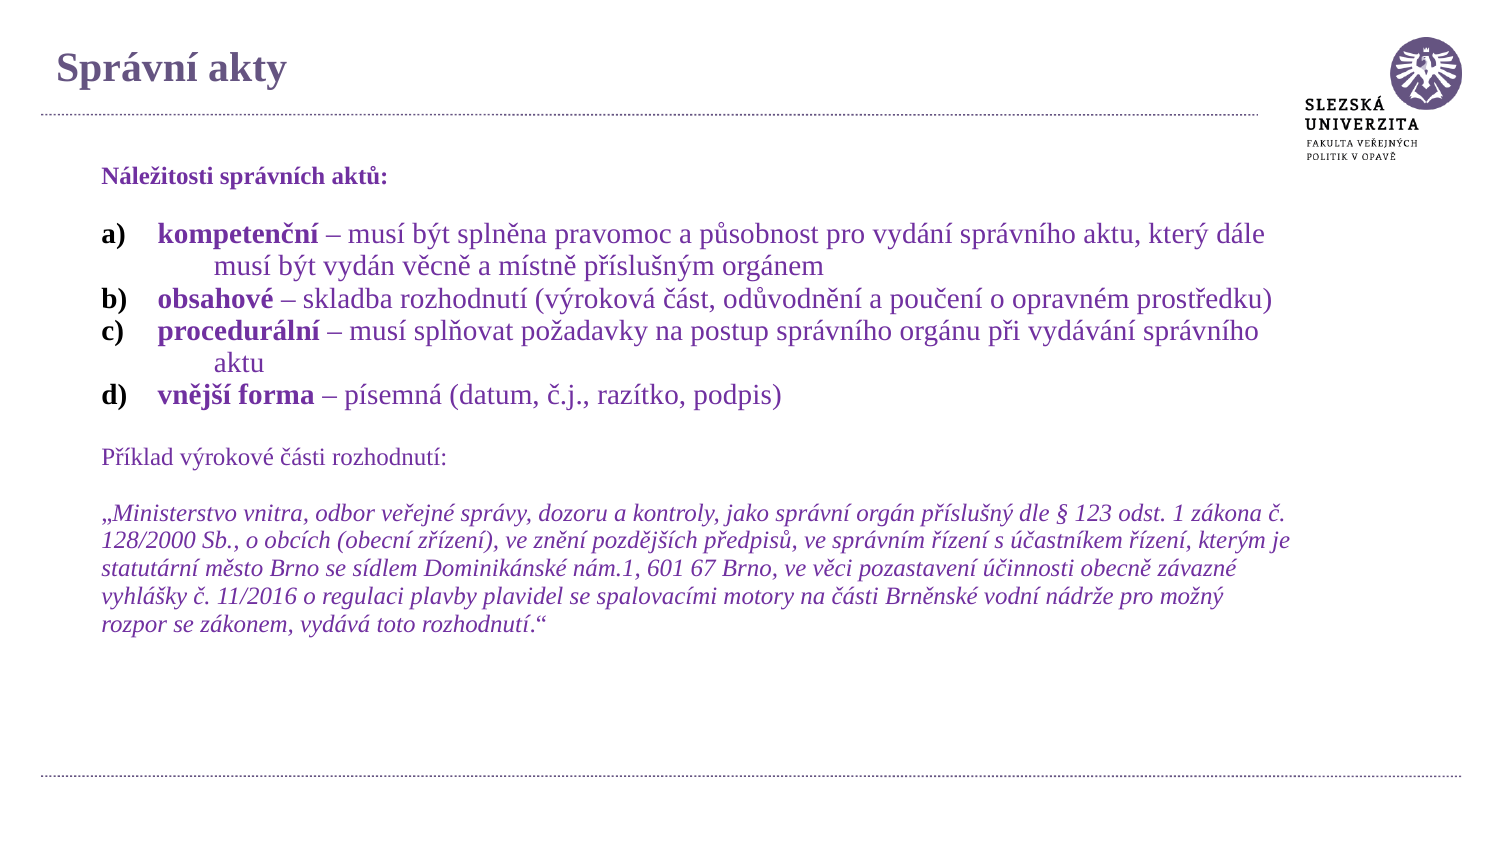

# Správní akty
Náležitosti správních aktů:
kompetenční – musí být splněna pravomoc a působnost pro vydání správního aktu, který dále musí být vydán věcně a místně příslušným orgánem
obsahové – skladba rozhodnutí (výroková část, odůvodnění a poučení o opravném prostředku)
procedurální – musí splňovat požadavky na postup správního orgánu při vydávání správního aktu
vnější forma – písemná (datum, č.j., razítko, podpis)
Příklad výrokové části rozhodnutí:
„Ministerstvo vnitra, odbor veřejné správy, dozoru a kontroly, jako správní orgán příslušný dle § 123 odst. 1 zákona č. 128/2000 Sb., o obcích (obecní zřízení), ve znění pozdějších předpisů, ve správním řízení s účastníkem řízení, kterým je statutární město Brno se sídlem Dominikánské nám.1, 601 67 Brno, ve věci pozastavení účinnosti obecně závazné vyhlášky č. 11/2016 o regulaci plavby plavidel se spalovacími motory na části Brněnské vodní nádrže pro možný rozpor se zákonem, vydává toto rozhodnutí.“